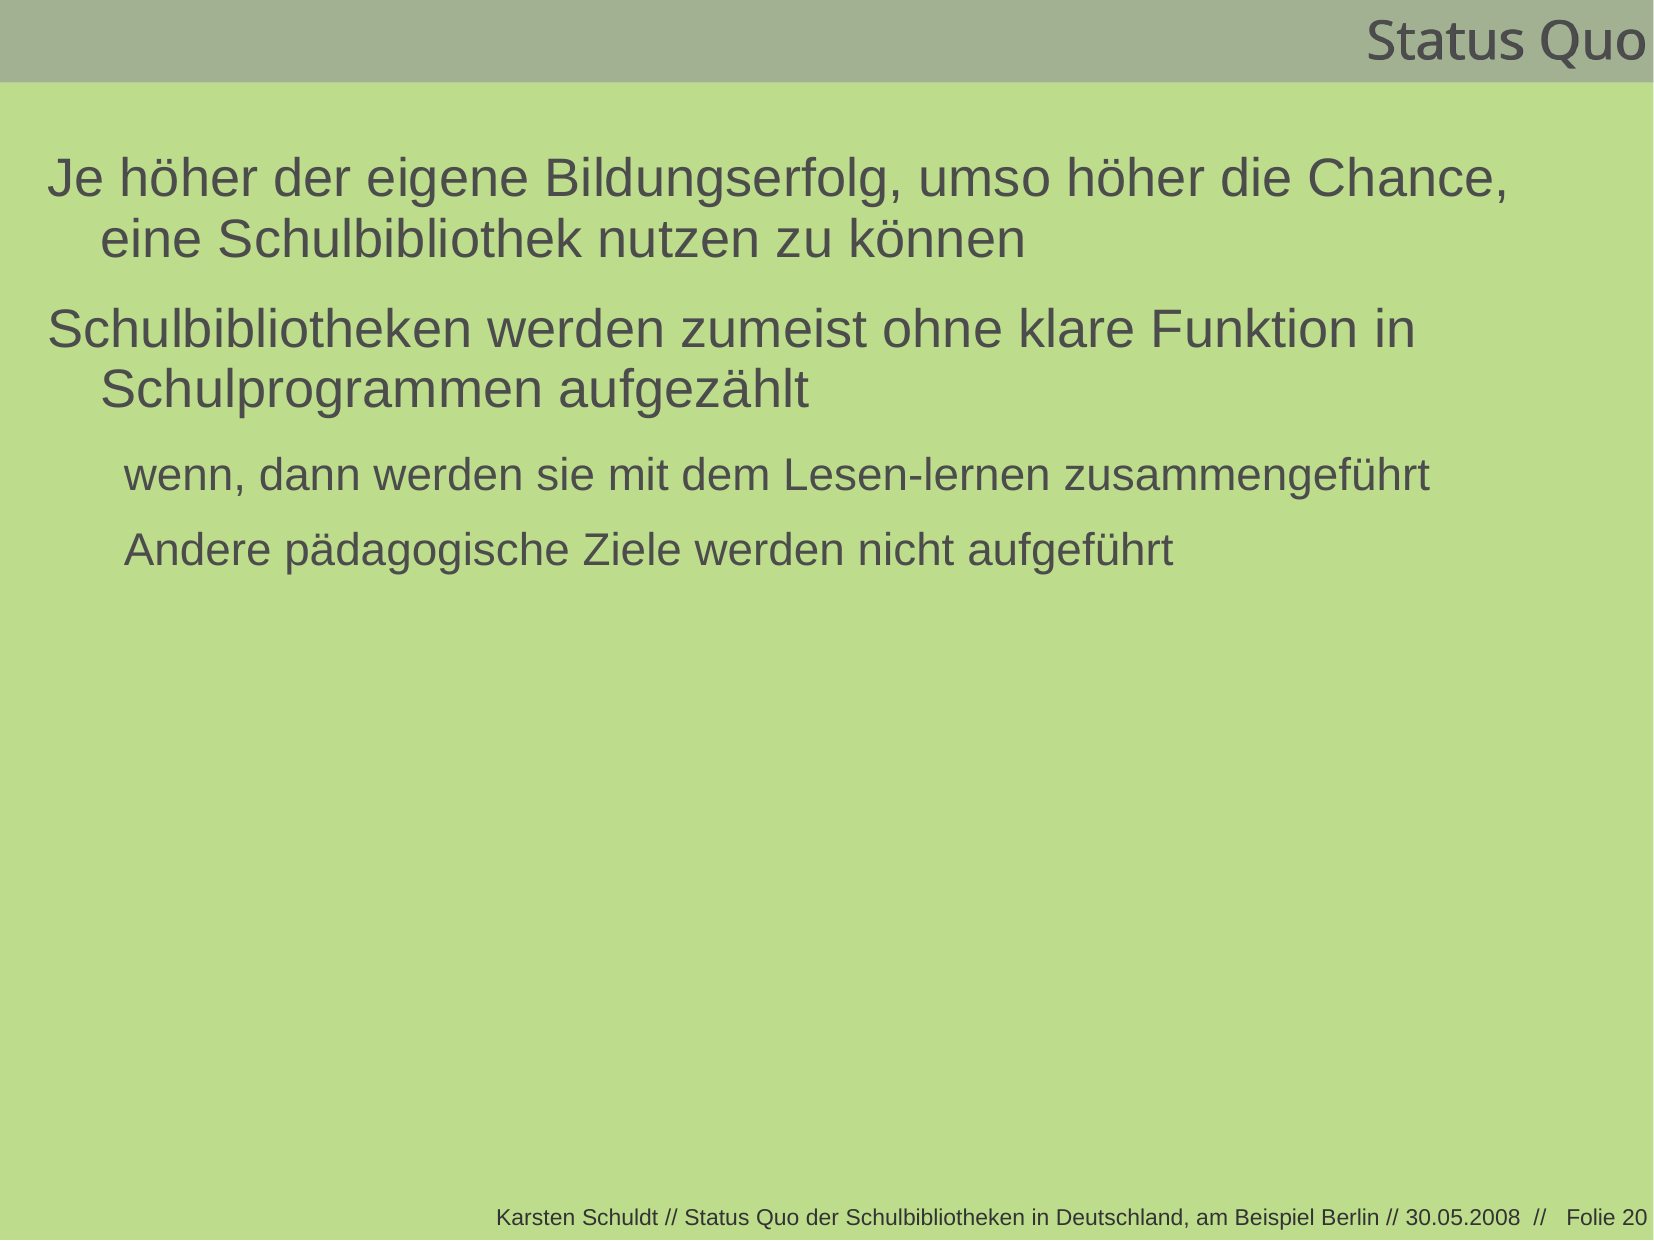

# Status Quo
Je höher der eigene Bildungserfolg, umso höher die Chance, eine Schulbibliothek nutzen zu können
Schulbibliotheken werden zumeist ohne klare Funktion in Schulprogrammen aufgezählt
wenn, dann werden sie mit dem Lesen-lernen zusammengeführt
Andere pädagogische Ziele werden nicht aufgeführt
20